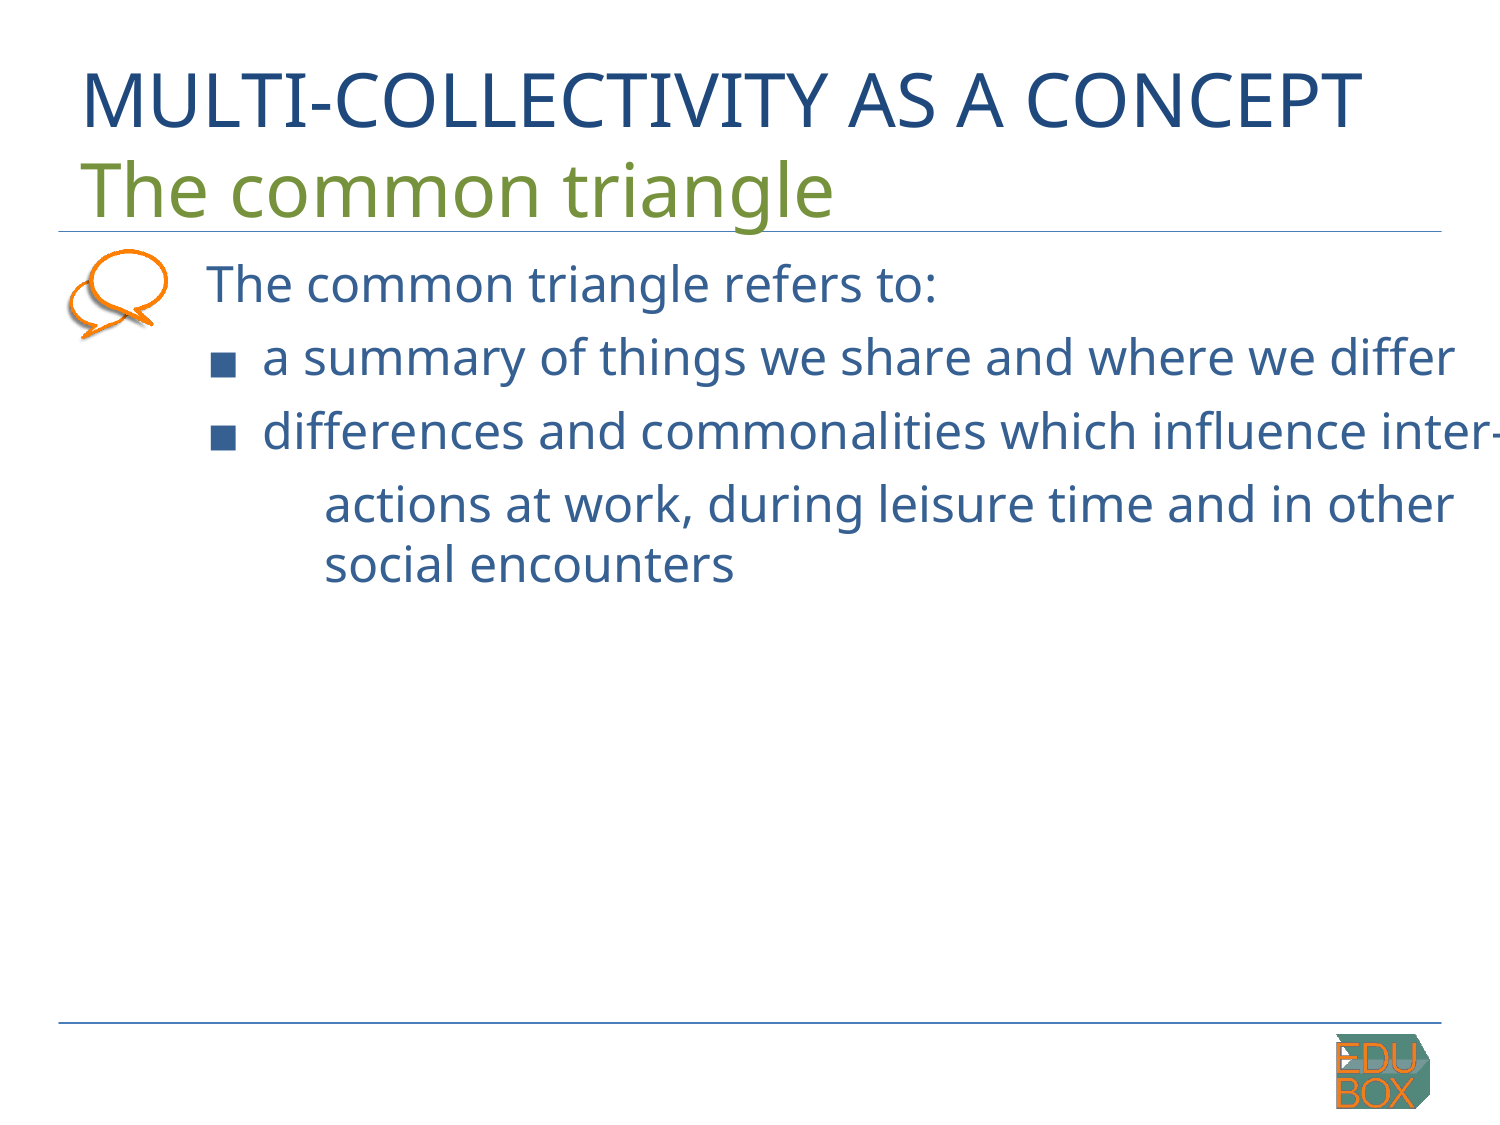

MULTI-COLLECTIVITY AS A CONCEPT
# The common triangle
The common triangle refers to:
a summary of things we share and where we differ
differences and commonalities which influence inter-
actions at work, during leisure time and in other social encounters